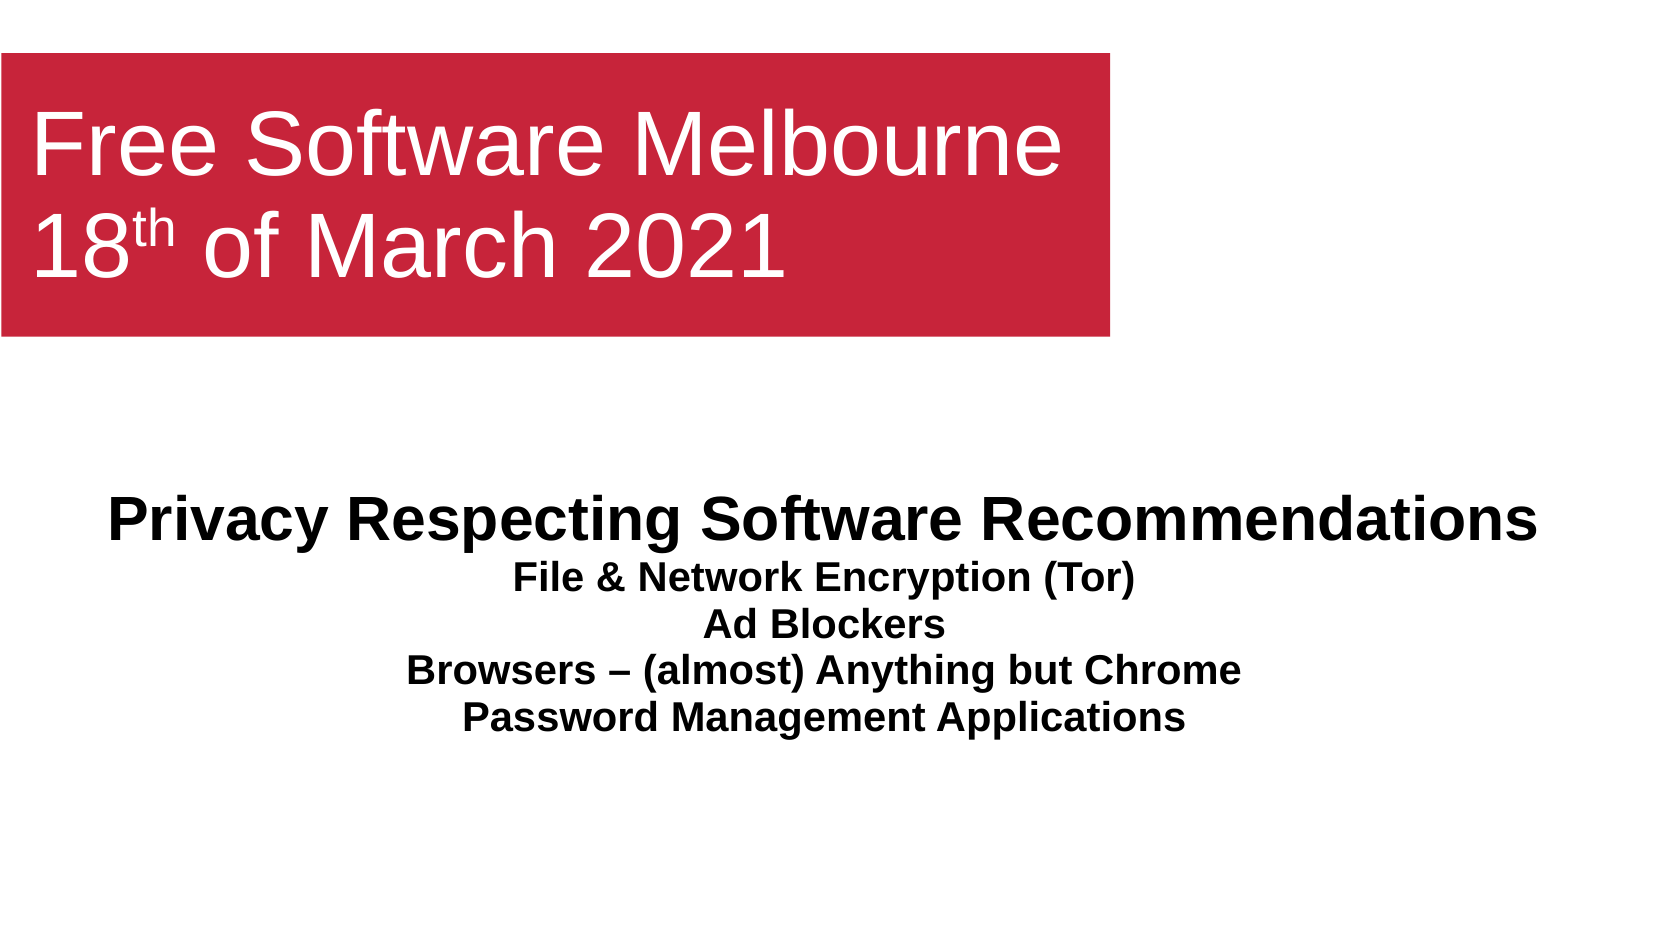

# Free Software Melbourne 18th of March 2021
Privacy Respecting Software Recommendations
File & Network Encryption (Tor)
Ad Blockers
Browsers – (almost) Anything but Chrome
Password Management Applications